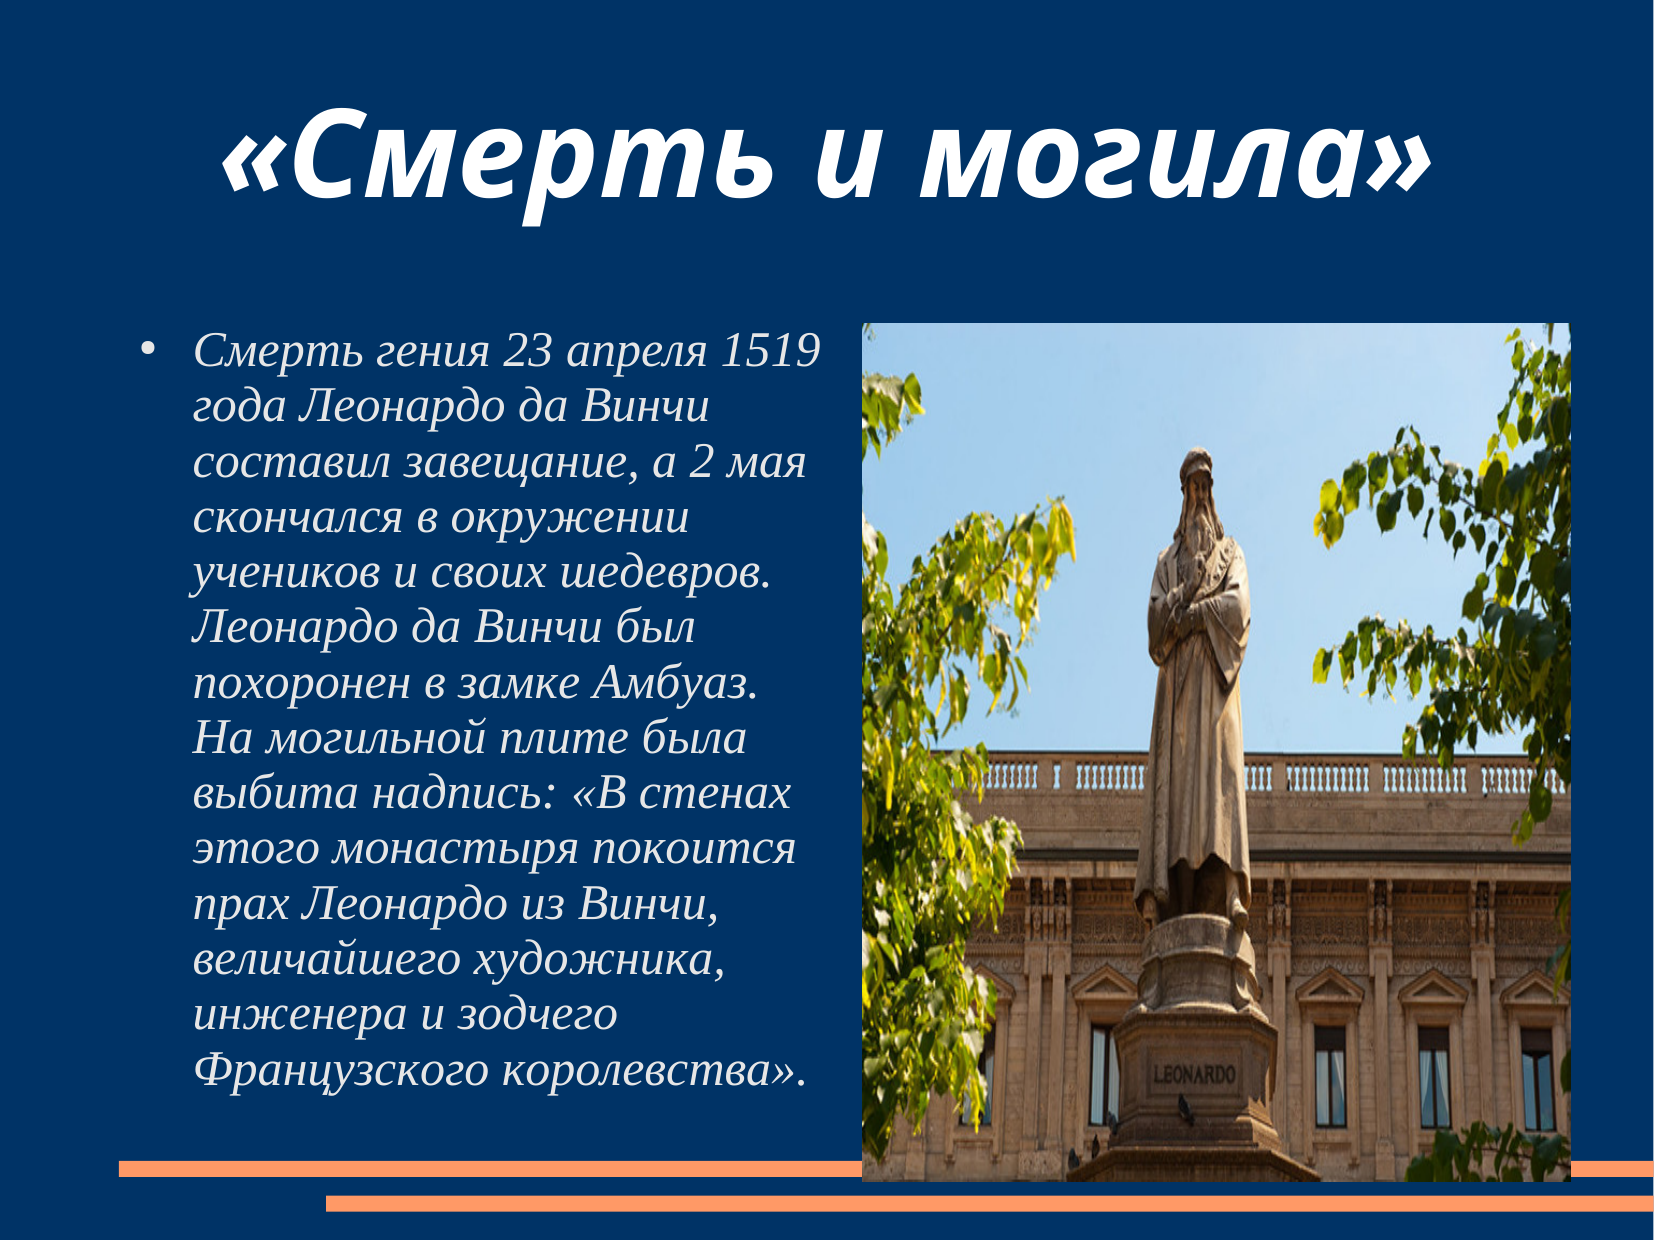

# «Смерть и могила»
Смерть гения 23 апреля 1519 года Леонардо да Винчи составил завещание, а 2 мая скончался в окружении учеников и своих шедевров. Леонардо да Винчи был похоронен в замке Амбуаз. На могильной плите была выбита надпись: «В стенах этого монастыря покоится прах Леонардо из Винчи, величайшего художника, инженера и зодчего Французского королевства».